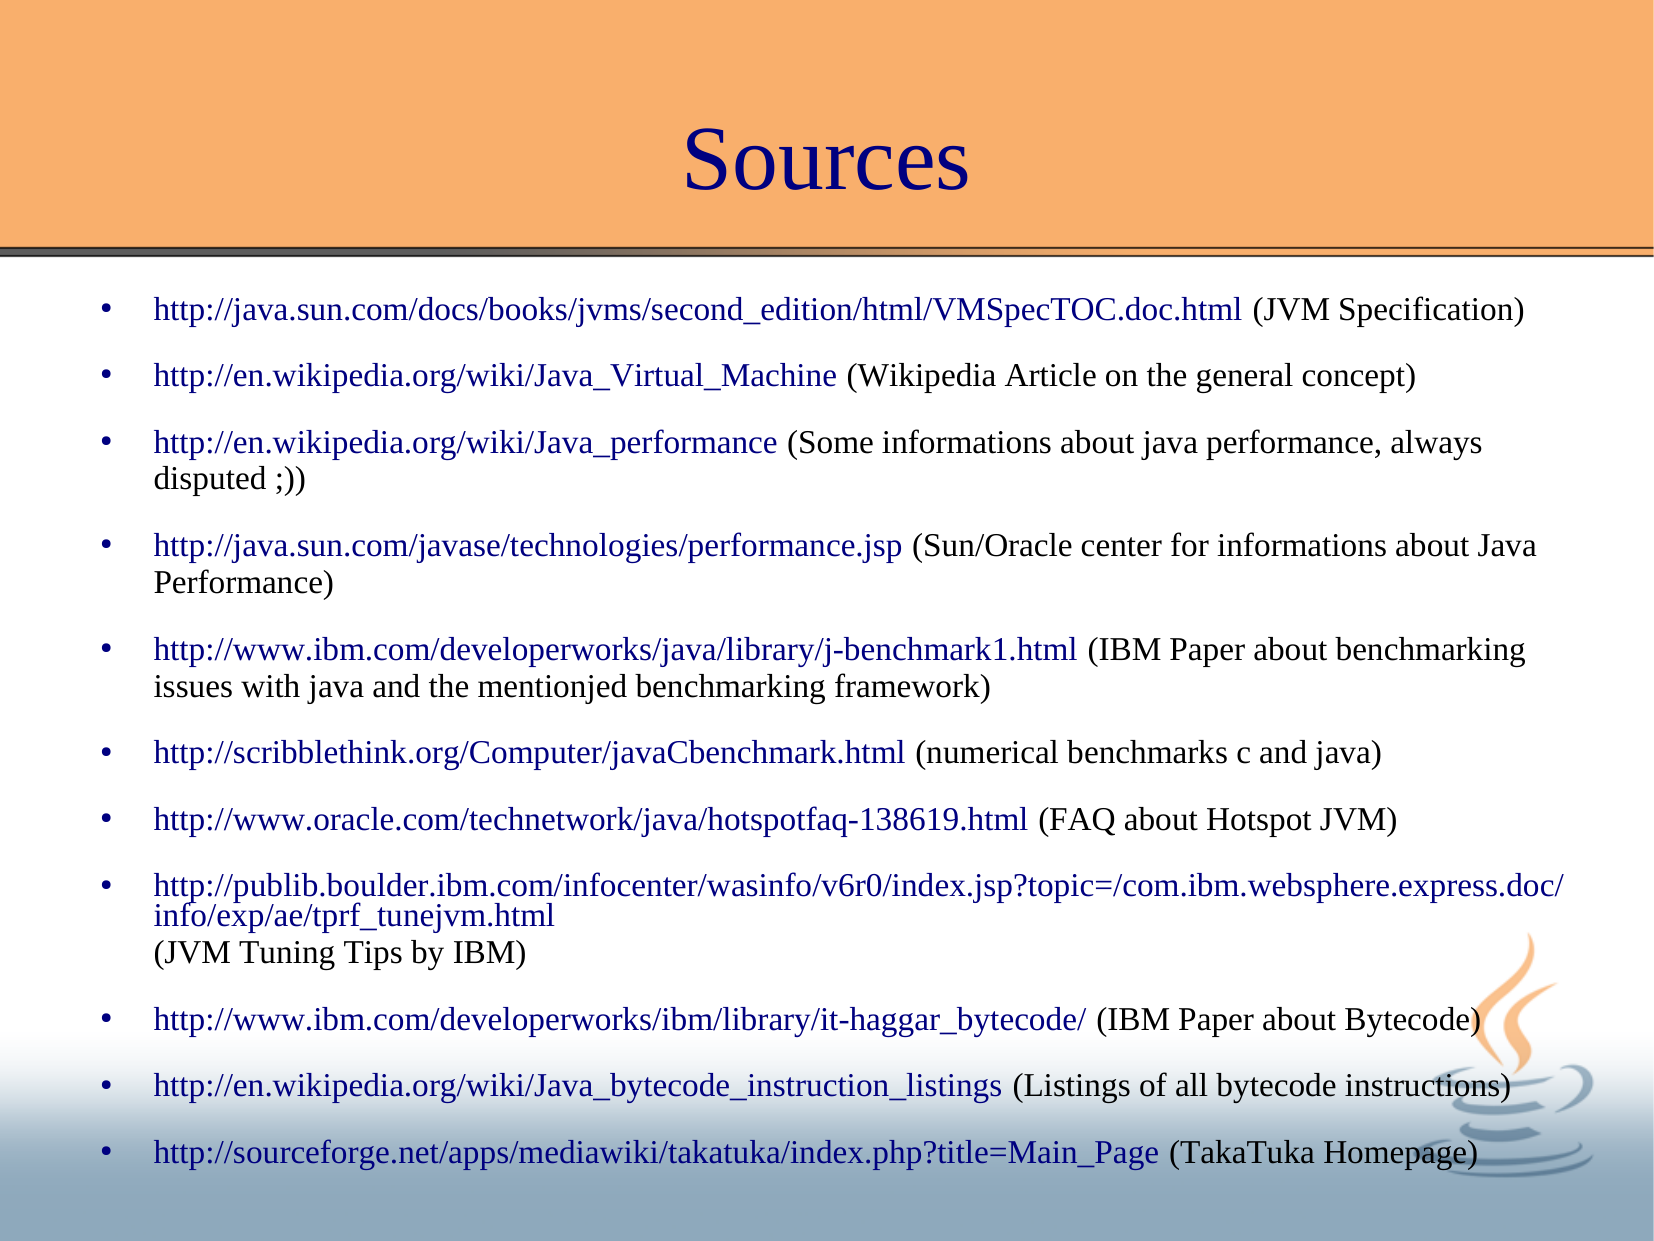

# Sources
http://java.sun.com/docs/books/jvms/second_edition/html/VMSpecTOC.doc.html (JVM Specification)
http://en.wikipedia.org/wiki/Java_Virtual_Machine (Wikipedia Article on the general concept)
http://en.wikipedia.org/wiki/Java_performance (Some informations about java performance, always disputed ;))
http://java.sun.com/javase/technologies/performance.jsp (Sun/Oracle center for informations about Java Performance)
http://www.ibm.com/developerworks/java/library/j-benchmark1.html (IBM Paper about benchmarking issues with java and the mentionjed benchmarking framework)
http://scribblethink.org/Computer/javaCbenchmark.html (numerical benchmarks c and java)
http://www.oracle.com/technetwork/java/hotspotfaq-138619.html (FAQ about Hotspot JVM)
http://publib.boulder.ibm.com/infocenter/wasinfo/v6r0/index.jsp?topic=/com.ibm.websphere.express.doc/info/exp/ae/tprf_tunejvm.html(JVM Tuning Tips by IBM)
http://www.ibm.com/developerworks/ibm/library/it-haggar_bytecode/ (IBM Paper about Bytecode)
http://en.wikipedia.org/wiki/Java_bytecode_instruction_listings (Listings of all bytecode instructions)
http://sourceforge.net/apps/mediawiki/takatuka/index.php?title=Main_Page (TakaTuka Homepage)